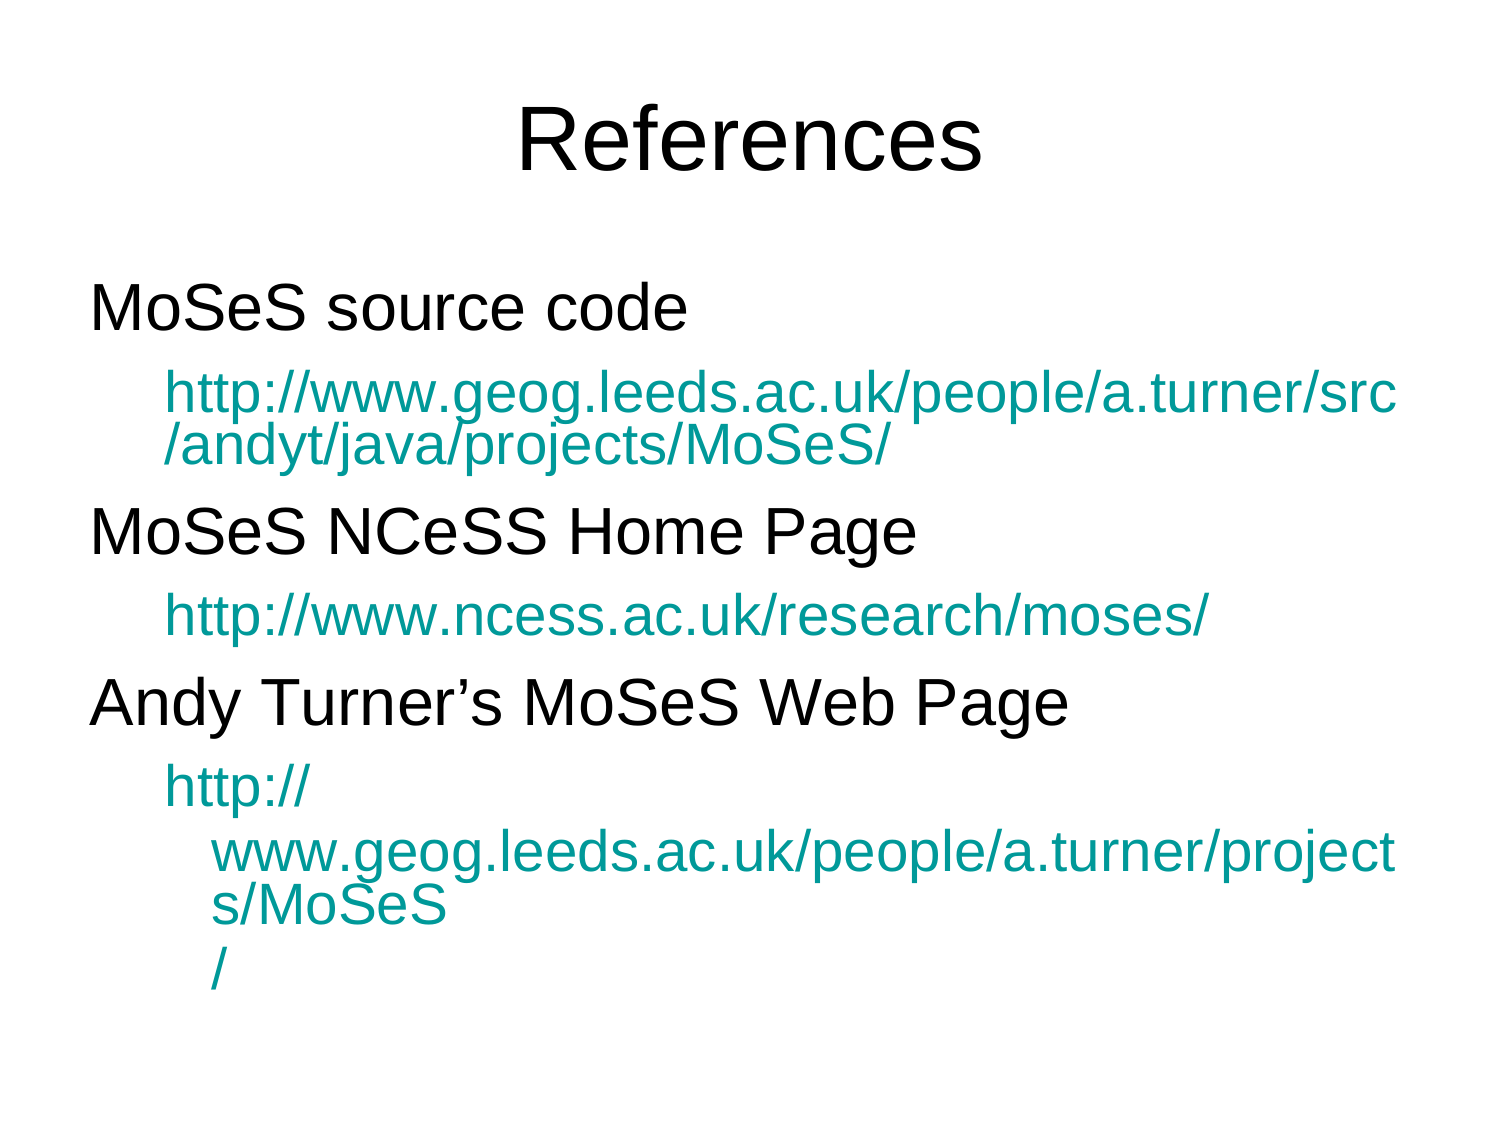

# References
MoSeS source code
http://www.geog.leeds.ac.uk/people/a.turner/src/andyt/java/projects/MoSeS/
MoSeS NCeSS Home Page
http://www.ncess.ac.uk/research/moses/
Andy Turner’s MoSeS Web Page
http://www.geog.leeds.ac.uk/people/a.turner/projects/MoSeS/